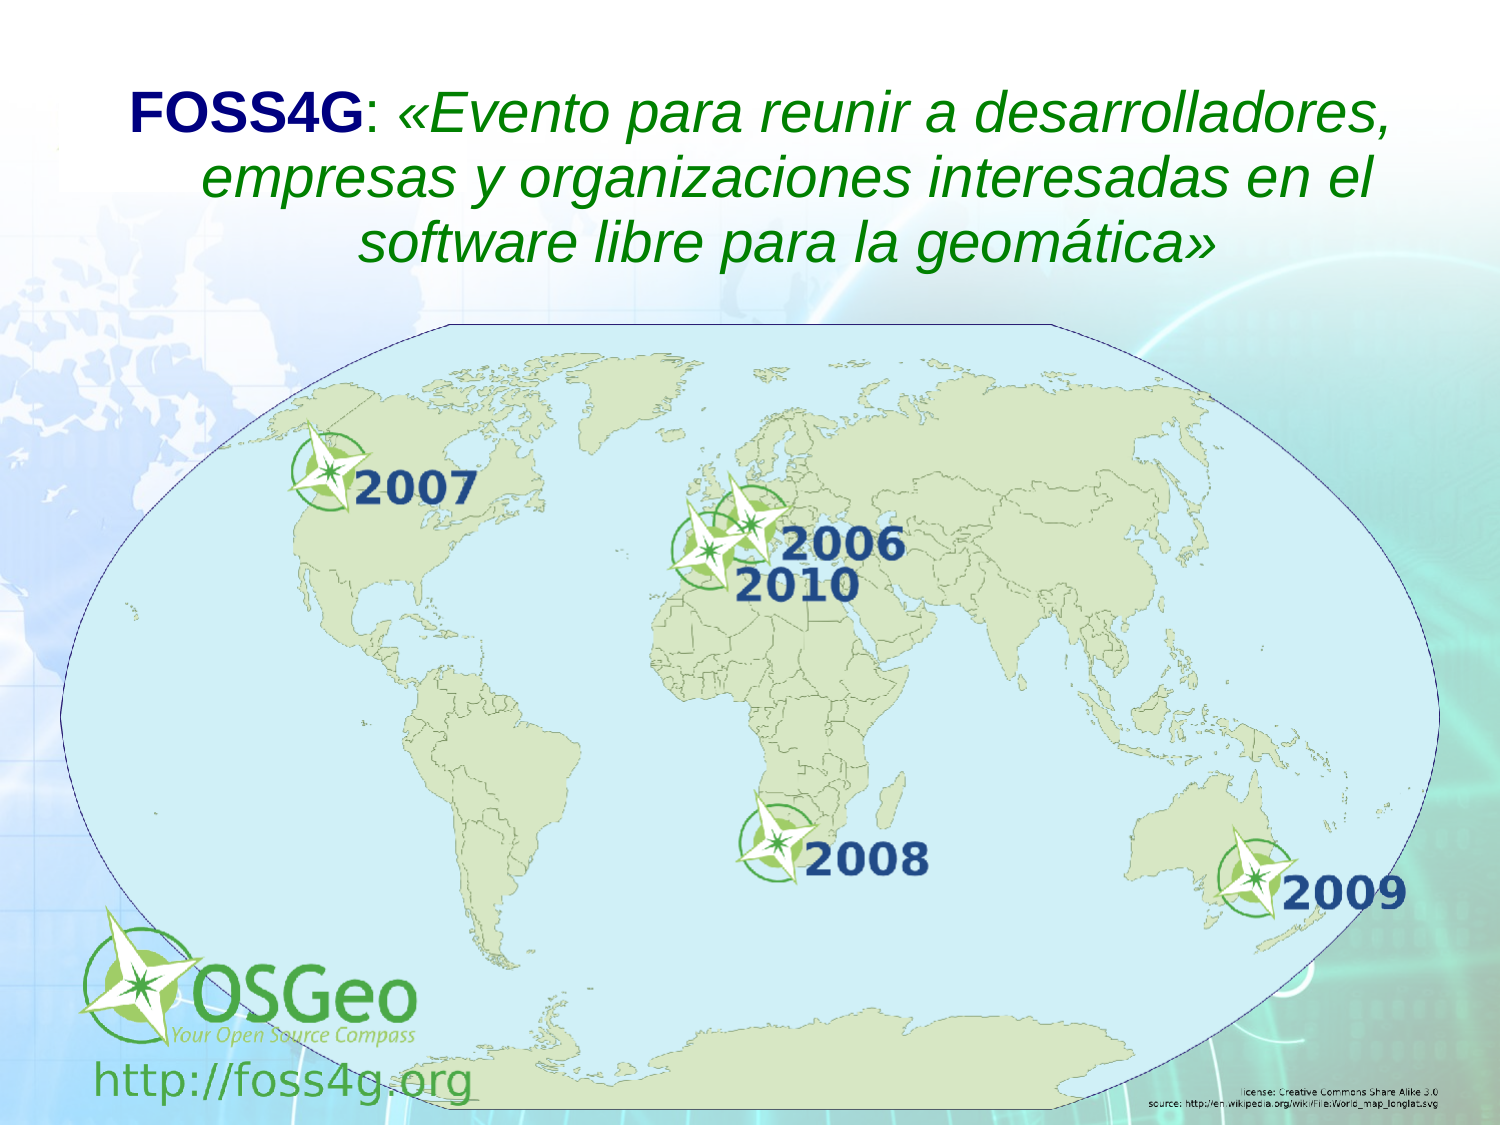

# FOSS4G: «Evento para reunir a desarrolladores, empresas y organizaciones interesadas en el software libre para la geomática»